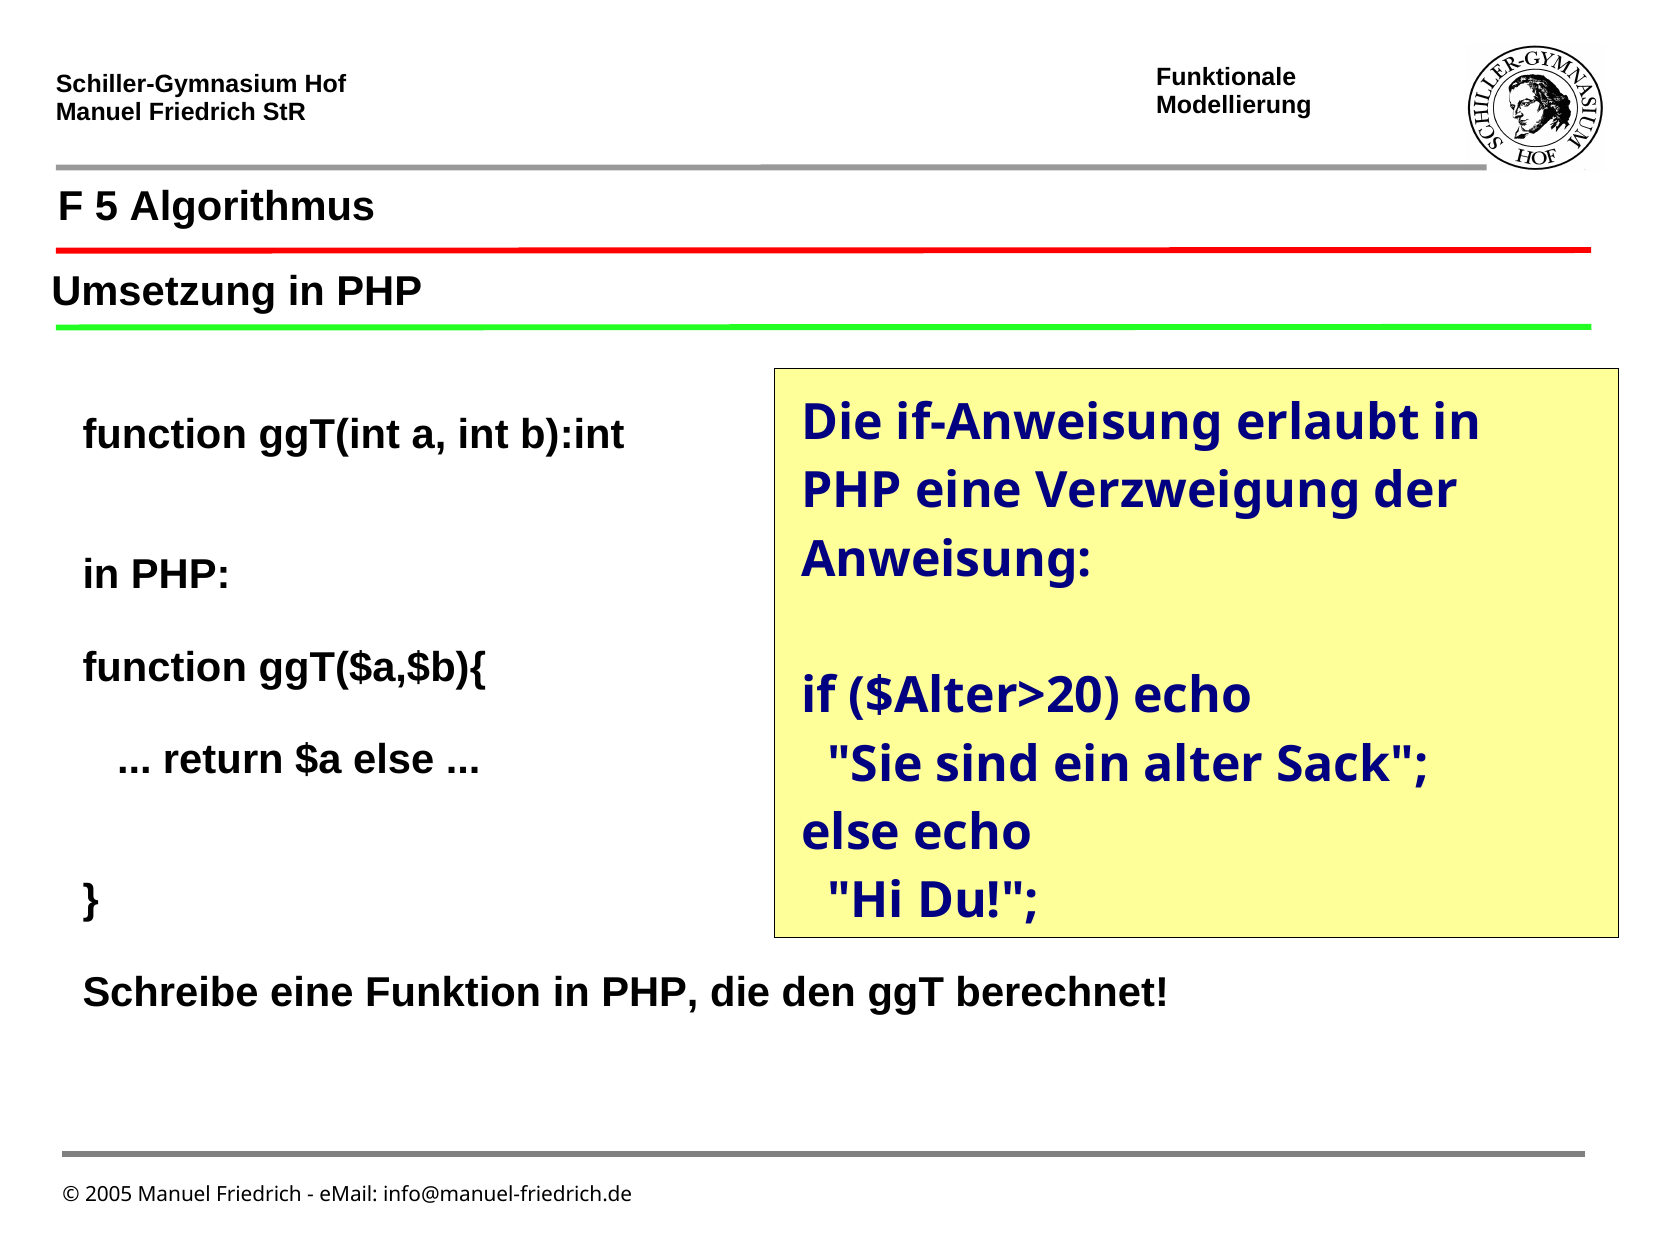

Funktionale
Modellierung
Schiller-Gymnasium Hof
Manuel Friedrich StR
F 5 Algorithmus
Umsetzung in PHP
Die if-Anweisung erlaubt in PHP eine Verzweigung der Anweisung:
if ($Alter>20) echo
 "Sie sind ein alter Sack";
else echo
 "Hi Du!";
function ggT(int a, int b):int
in PHP:
function ggT($a,$b){
 ... return $a else ...
}
Schreibe eine Funktion in PHP, die den ggT berechnet!
© 2005 Manuel Friedrich - eMail: info@manuel-friedrich.de